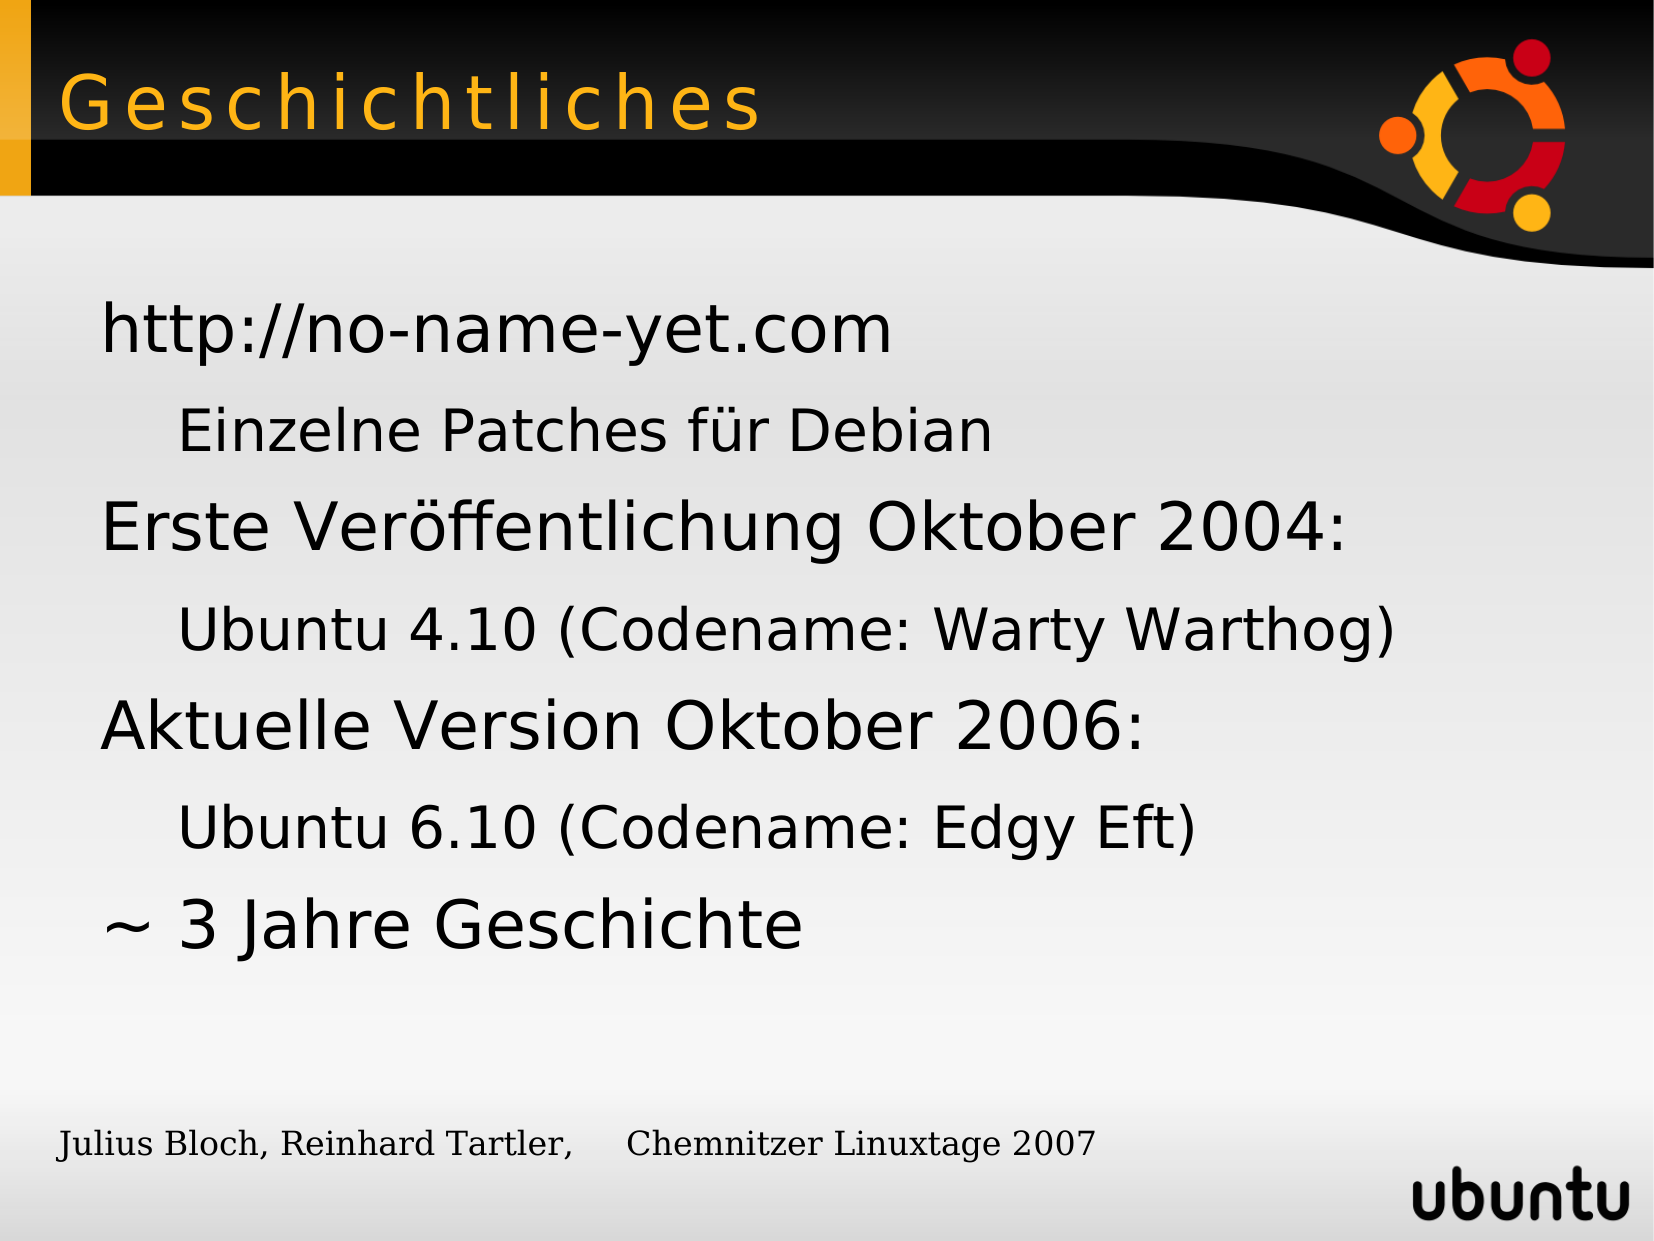

# Geschichtliches
http://no-name-yet.com
Einzelne Patches für Debian
Erste Veröffentlichung Oktober 2004:
Ubuntu 4.10 (Codename: Warty Warthog)
Aktuelle Version Oktober 2006:
Ubuntu 6.10 (Codename: Edgy Eft)
~ 3 Jahre Geschichte
Julius Bloch, Reinhard Tartler, Chemnitzer Linuxtage 2007